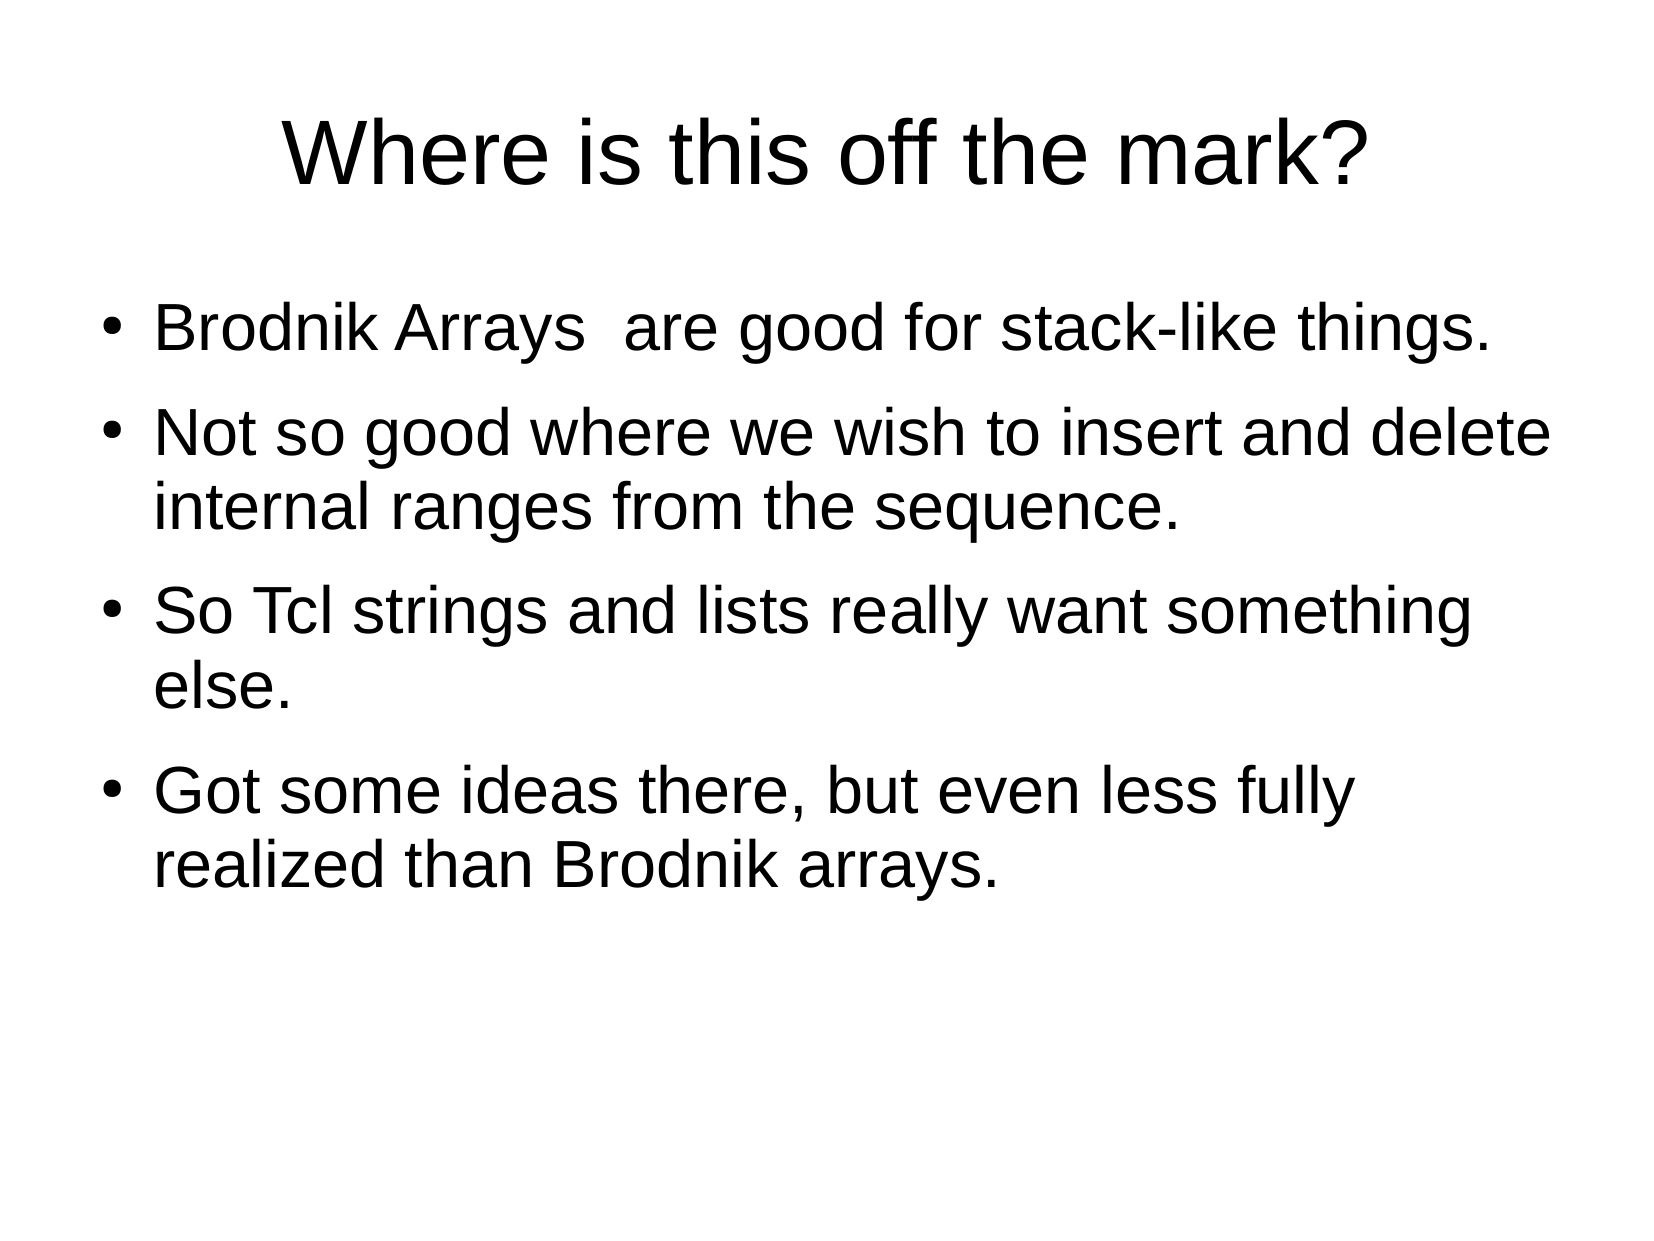

# Where is this off the mark?
Brodnik Arrays are good for stack-like things.
Not so good where we wish to insert and delete internal ranges from the sequence.
So Tcl strings and lists really want something else.
Got some ideas there, but even less fully realized than Brodnik arrays.